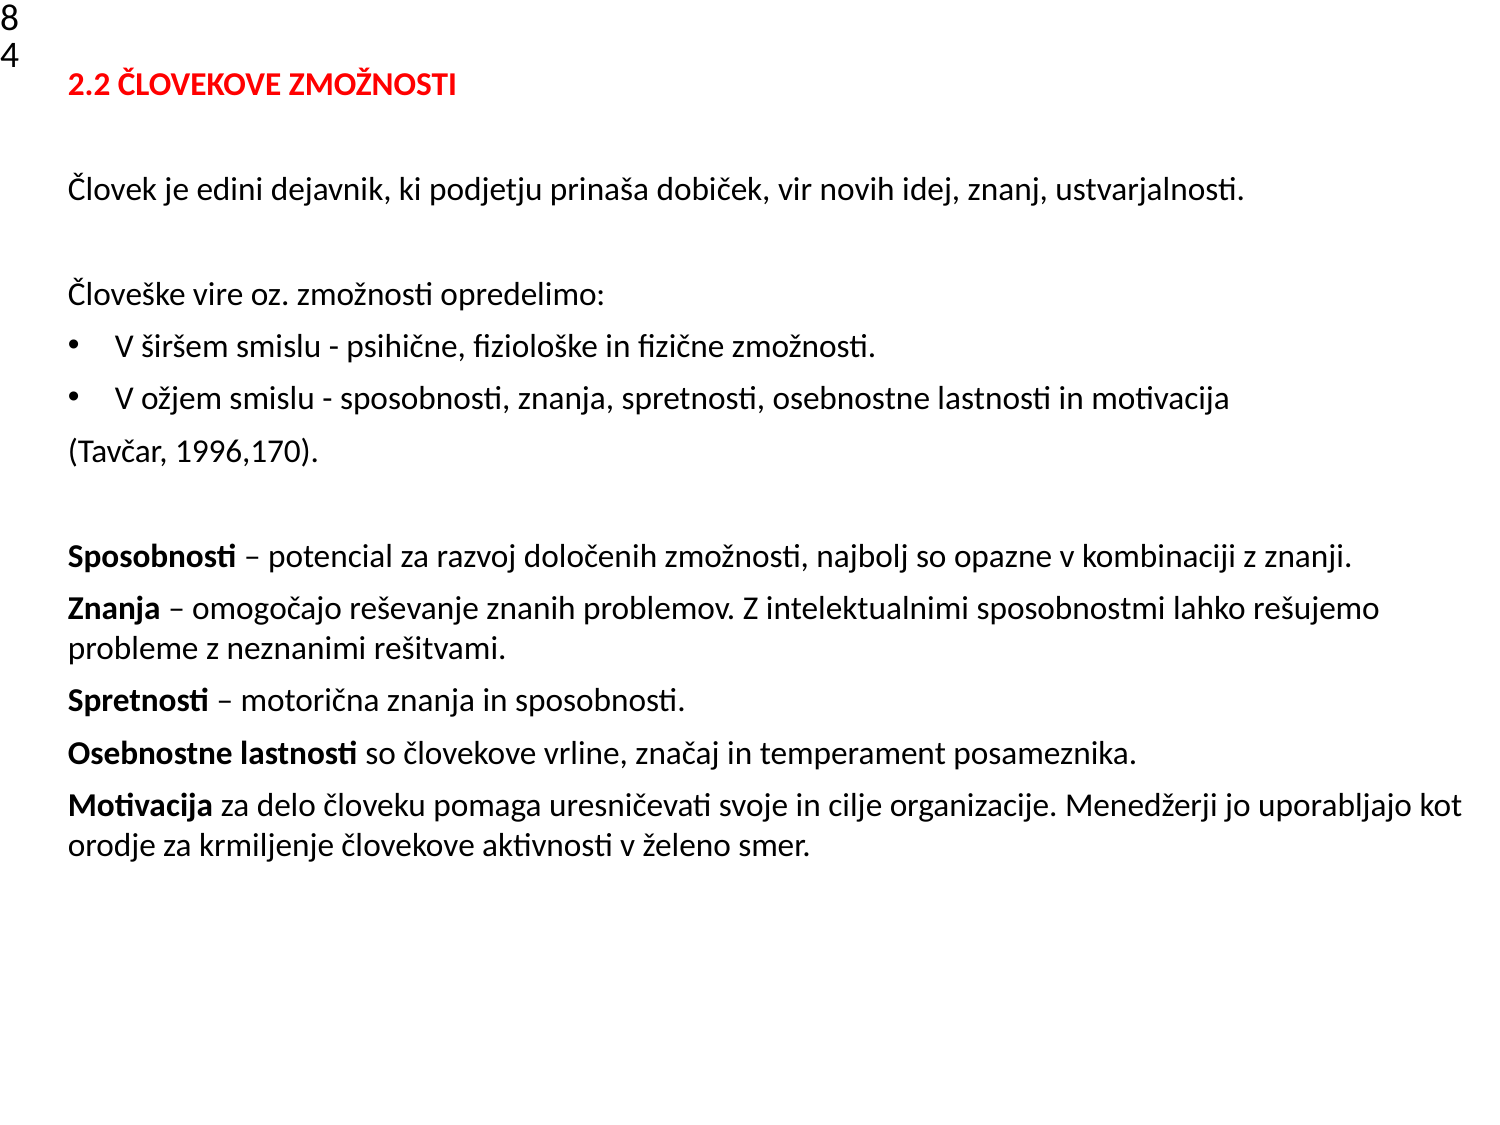

2.2 ČLOVEKOVE ZMOŽNOSTI
Človek je edini dejavnik, ki podjetju prinaša dobiček, vir novih idej, znanj, ustvarjalnosti.
Človeške vire oz. zmožnosti opredelimo:
V širšem smislu - psihične, fiziološke in fizične zmožnosti.
V ožjem smislu - sposobnosti, znanja, spretnosti, osebnostne lastnosti in motivacija
(Tavčar, 1996,170).
Sposobnosti – potencial za razvoj določenih zmožnosti, najbolj so opazne v kombinaciji z znanji.
Znanja – omogočajo reševanje znanih problemov. Z intelektualnimi sposobnostmi lahko rešujemo probleme z neznanimi rešitvami.
Spretnosti – motorična znanja in sposobnosti.
Osebnostne lastnosti so človekove vrline, značaj in temperament posameznika.
Motivacija za delo človeku pomaga uresničevati svoje in cilje organizacije. Menedžerji jo uporabljajo kot orodje za krmiljenje človekove aktivnosti v želeno smer.